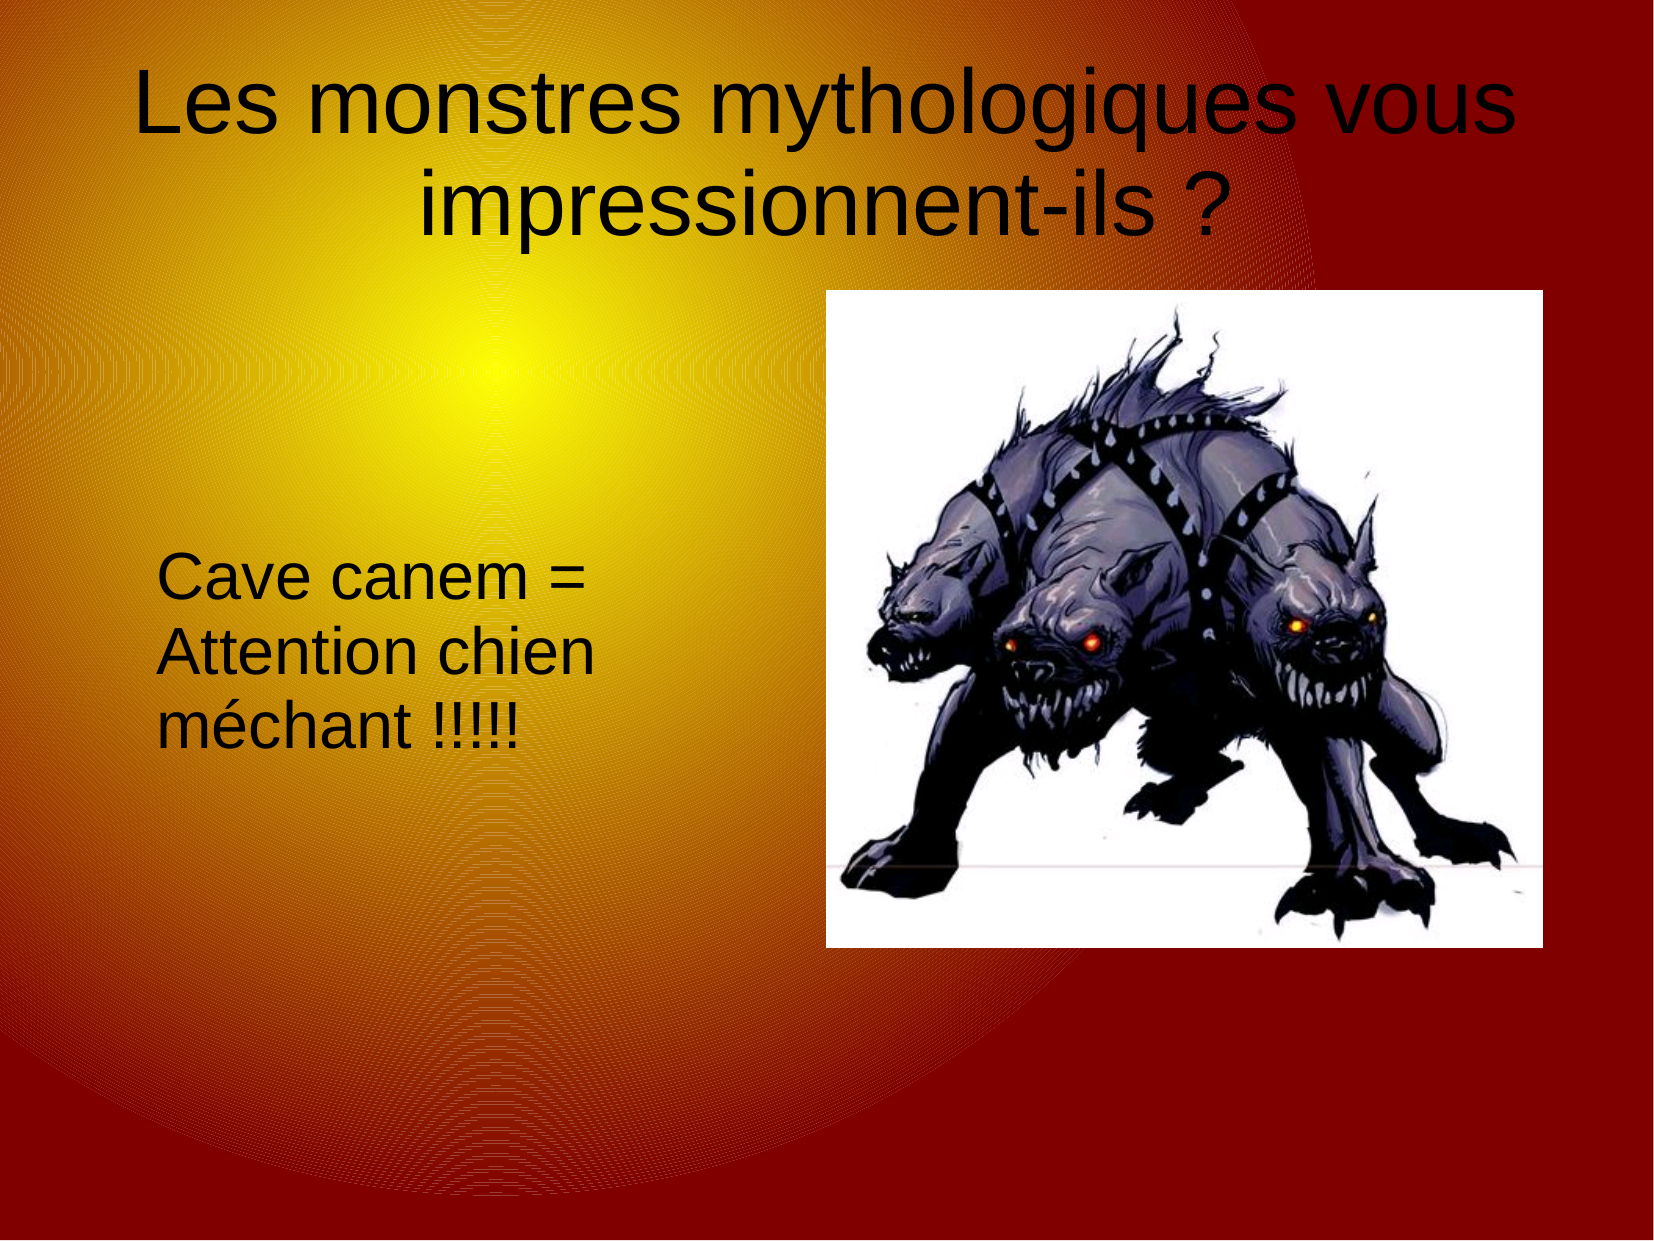

# Les monstres mythologiques vous impressionnent-ils ?
Cave canem = Attention chien méchant !!!!!